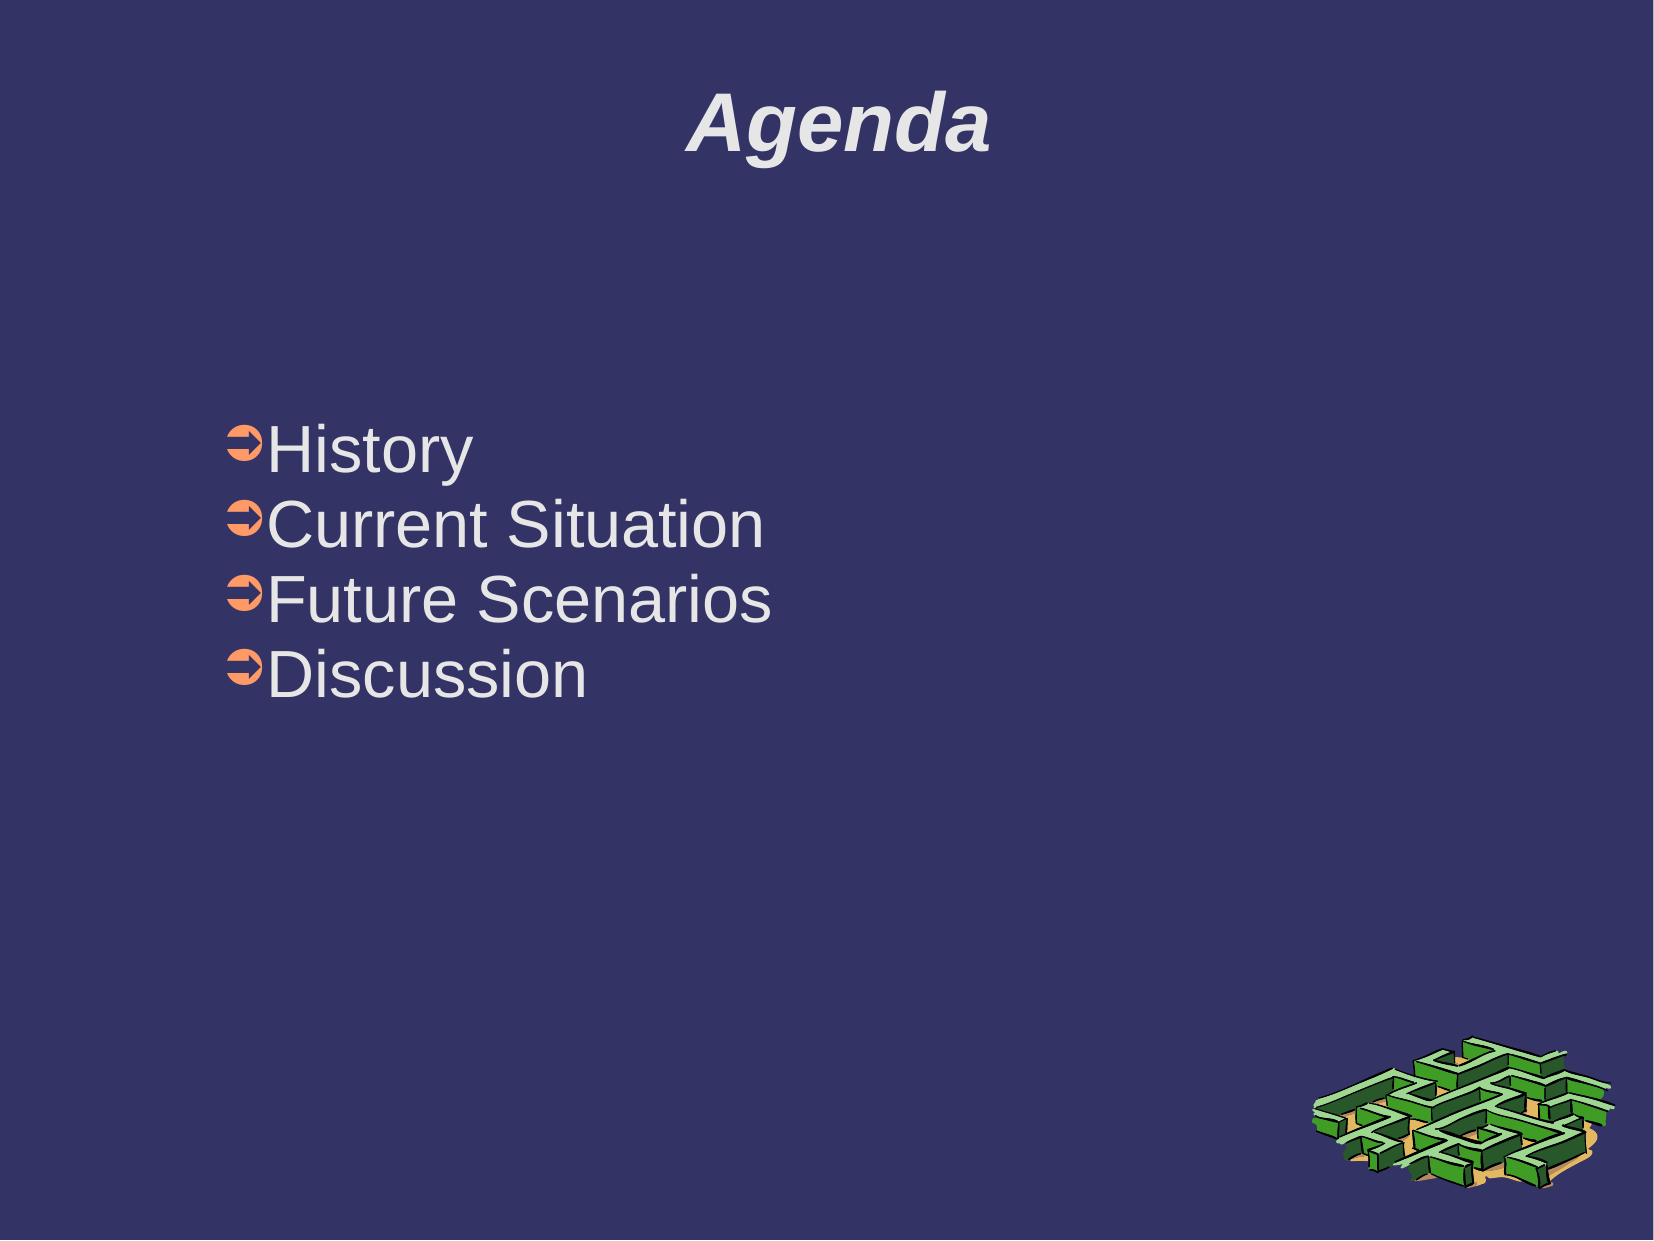

# Agenda
History
Current Situation
Future Scenarios
Discussion